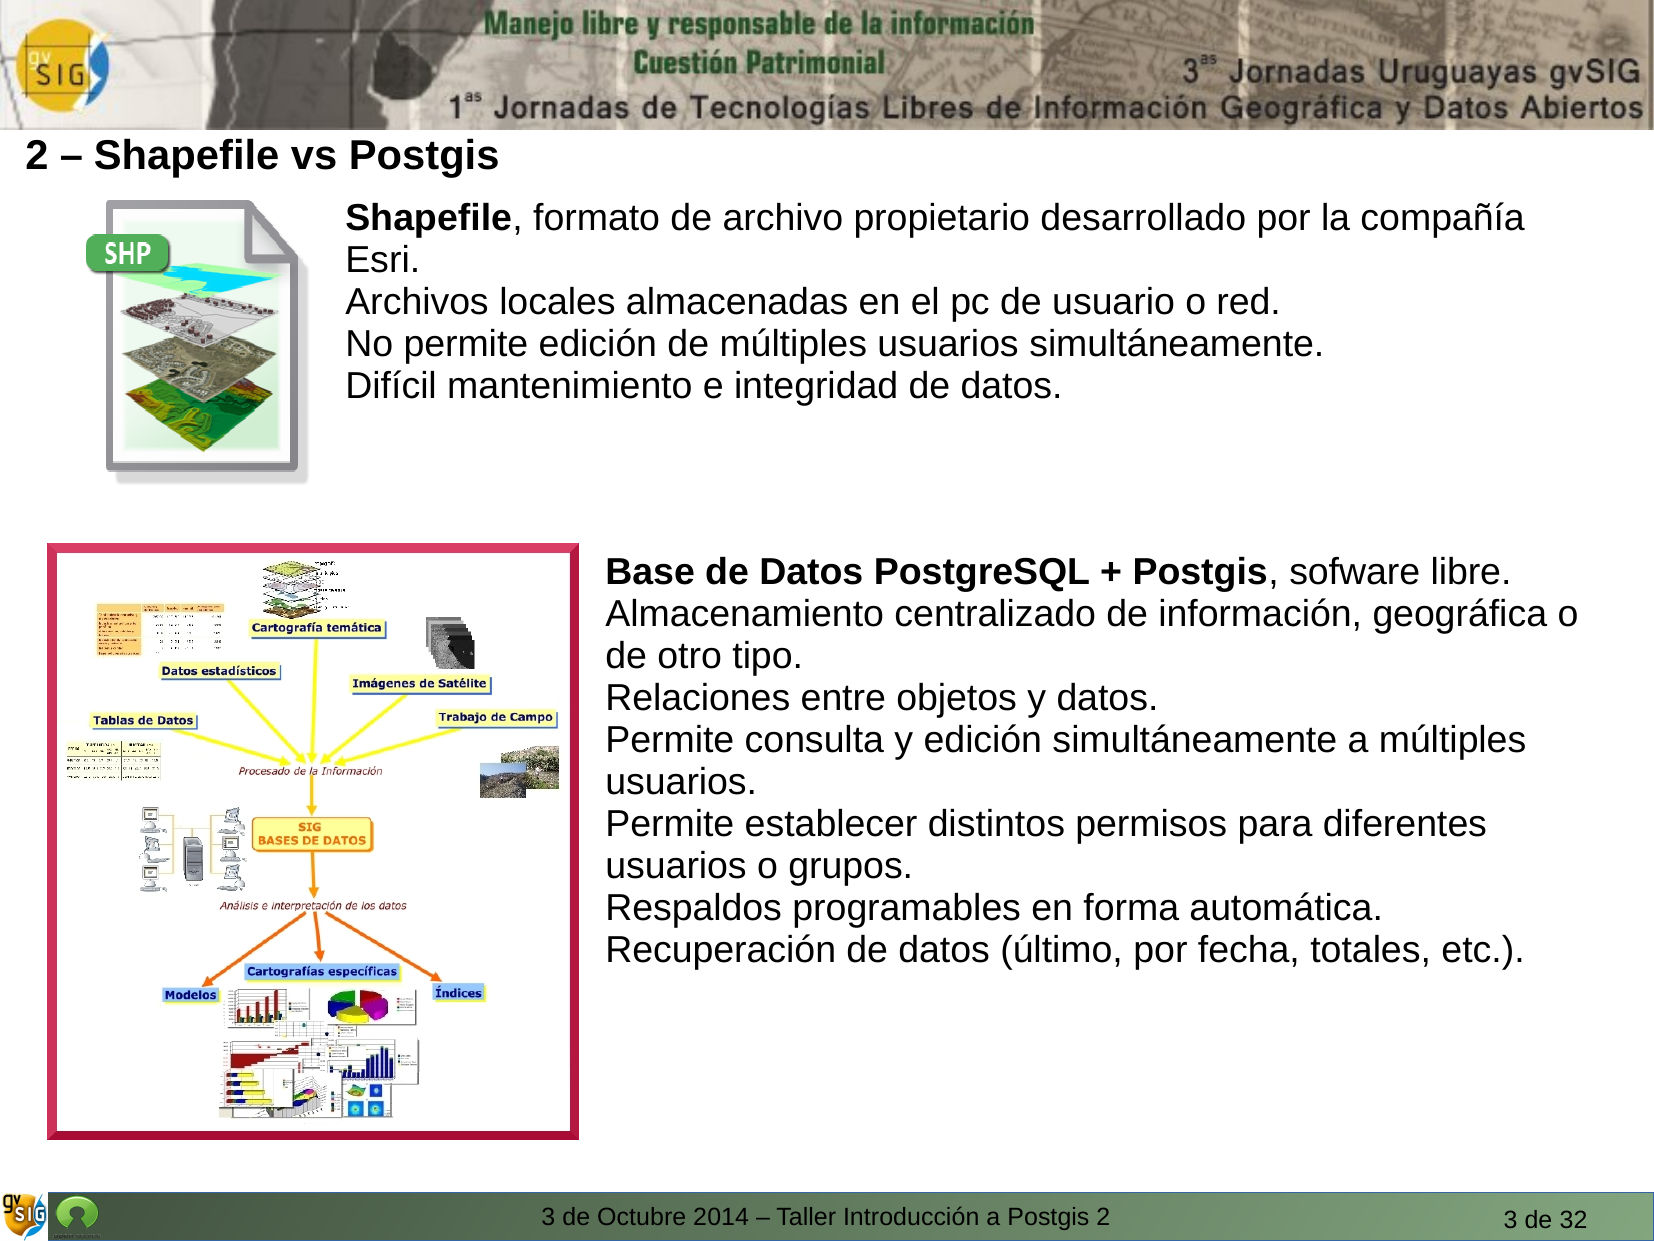

2 – Shapefile vs Postgis
Shapefile, formato de archivo propietario desarrollado por la compañía Esri.
Archivos locales almacenadas en el pc de usuario o red.
No permite edición de múltiples usuarios simultáneamente.
Difícil mantenimiento e integridad de datos.
Base de Datos PostgreSQL + Postgis, sofware libre.
Almacenamiento centralizado de información, geográfica o de otro tipo.
Relaciones entre objetos y datos.
Permite consulta y edición simultáneamente a múltiples usuarios.
Permite establecer distintos permisos para diferentes usuarios o grupos.
Respaldos programables en forma automática.
Recuperación de datos (último, por fecha, totales, etc.).
3 de Octubre 2014 – Taller Introducción a Postgis 2
 de 32